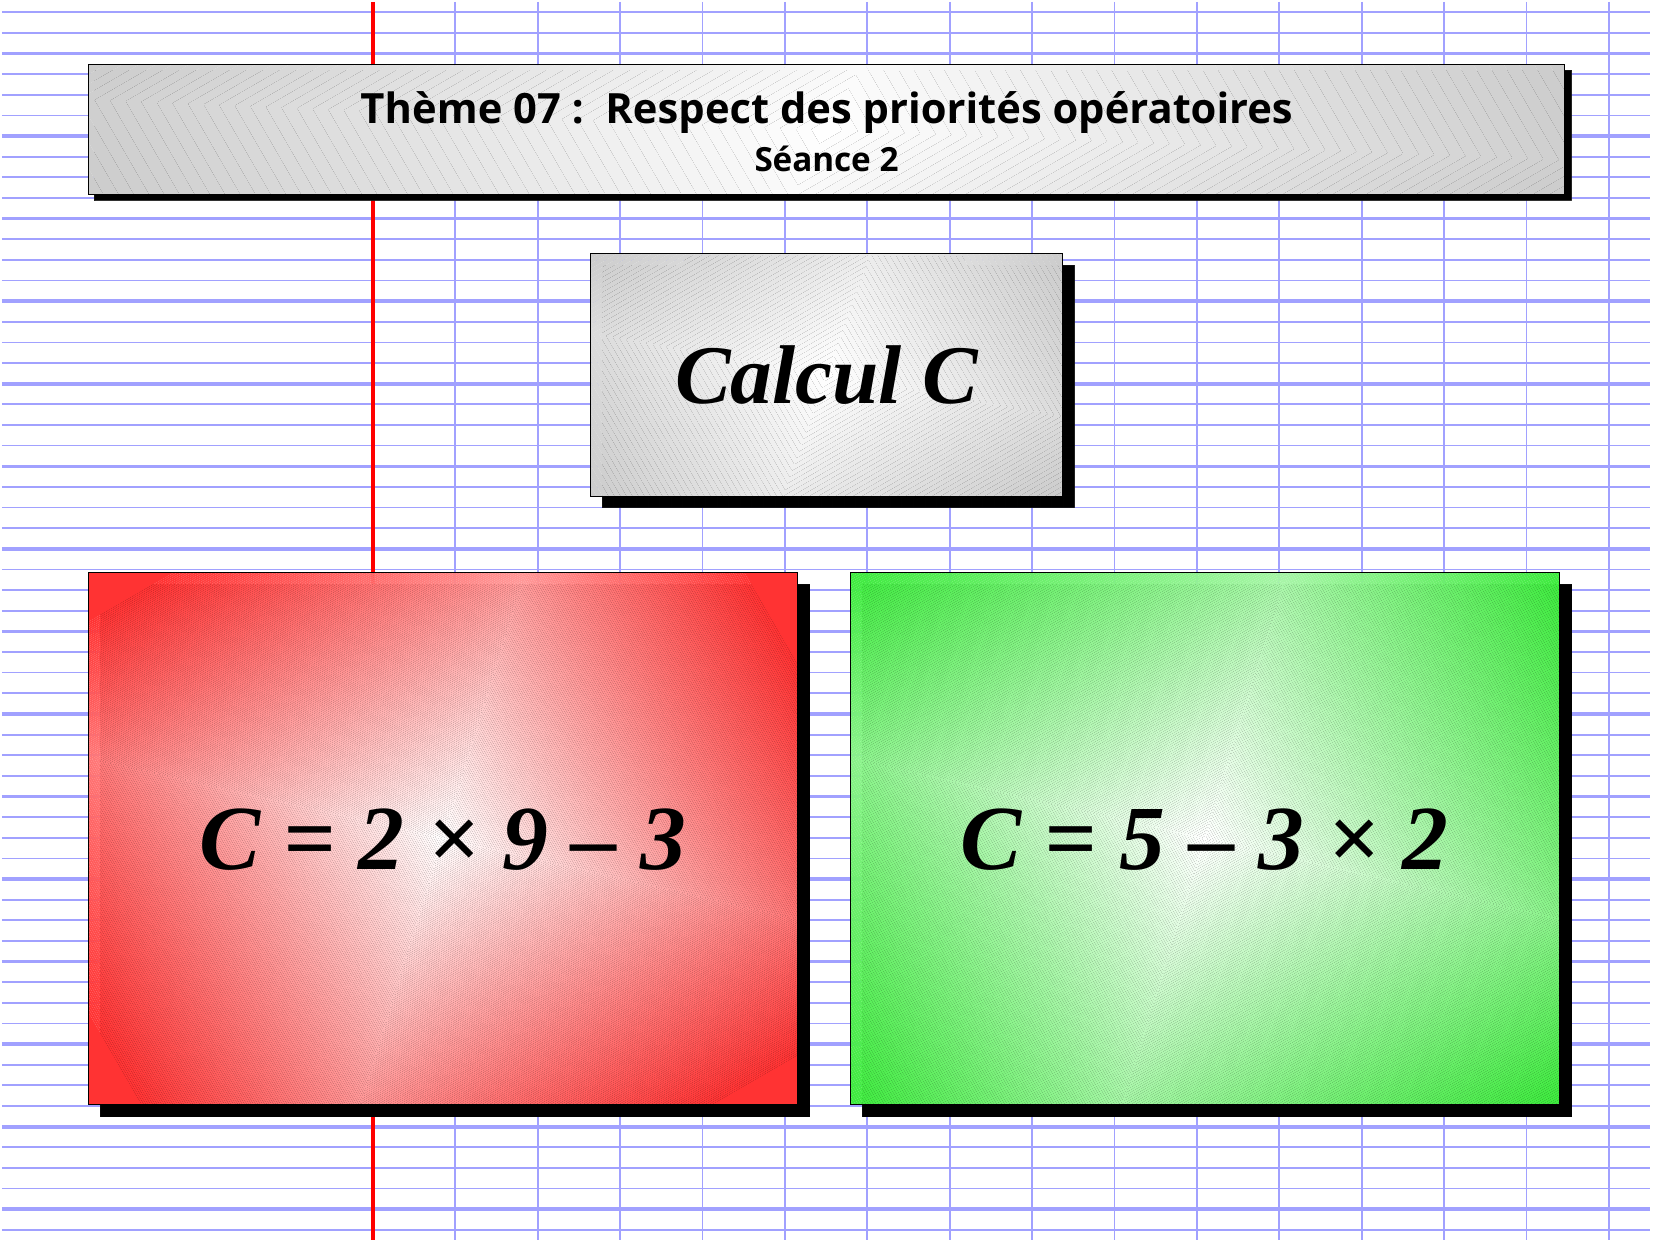

Thème 07 : Respect des priorités opératoires
Séance 2
Calcul C
10
11
12
13
14
15
9
0
1
2
3
4
5
6
7
8
C = 2 × 9 – 3
C = 5 – 3 × 2